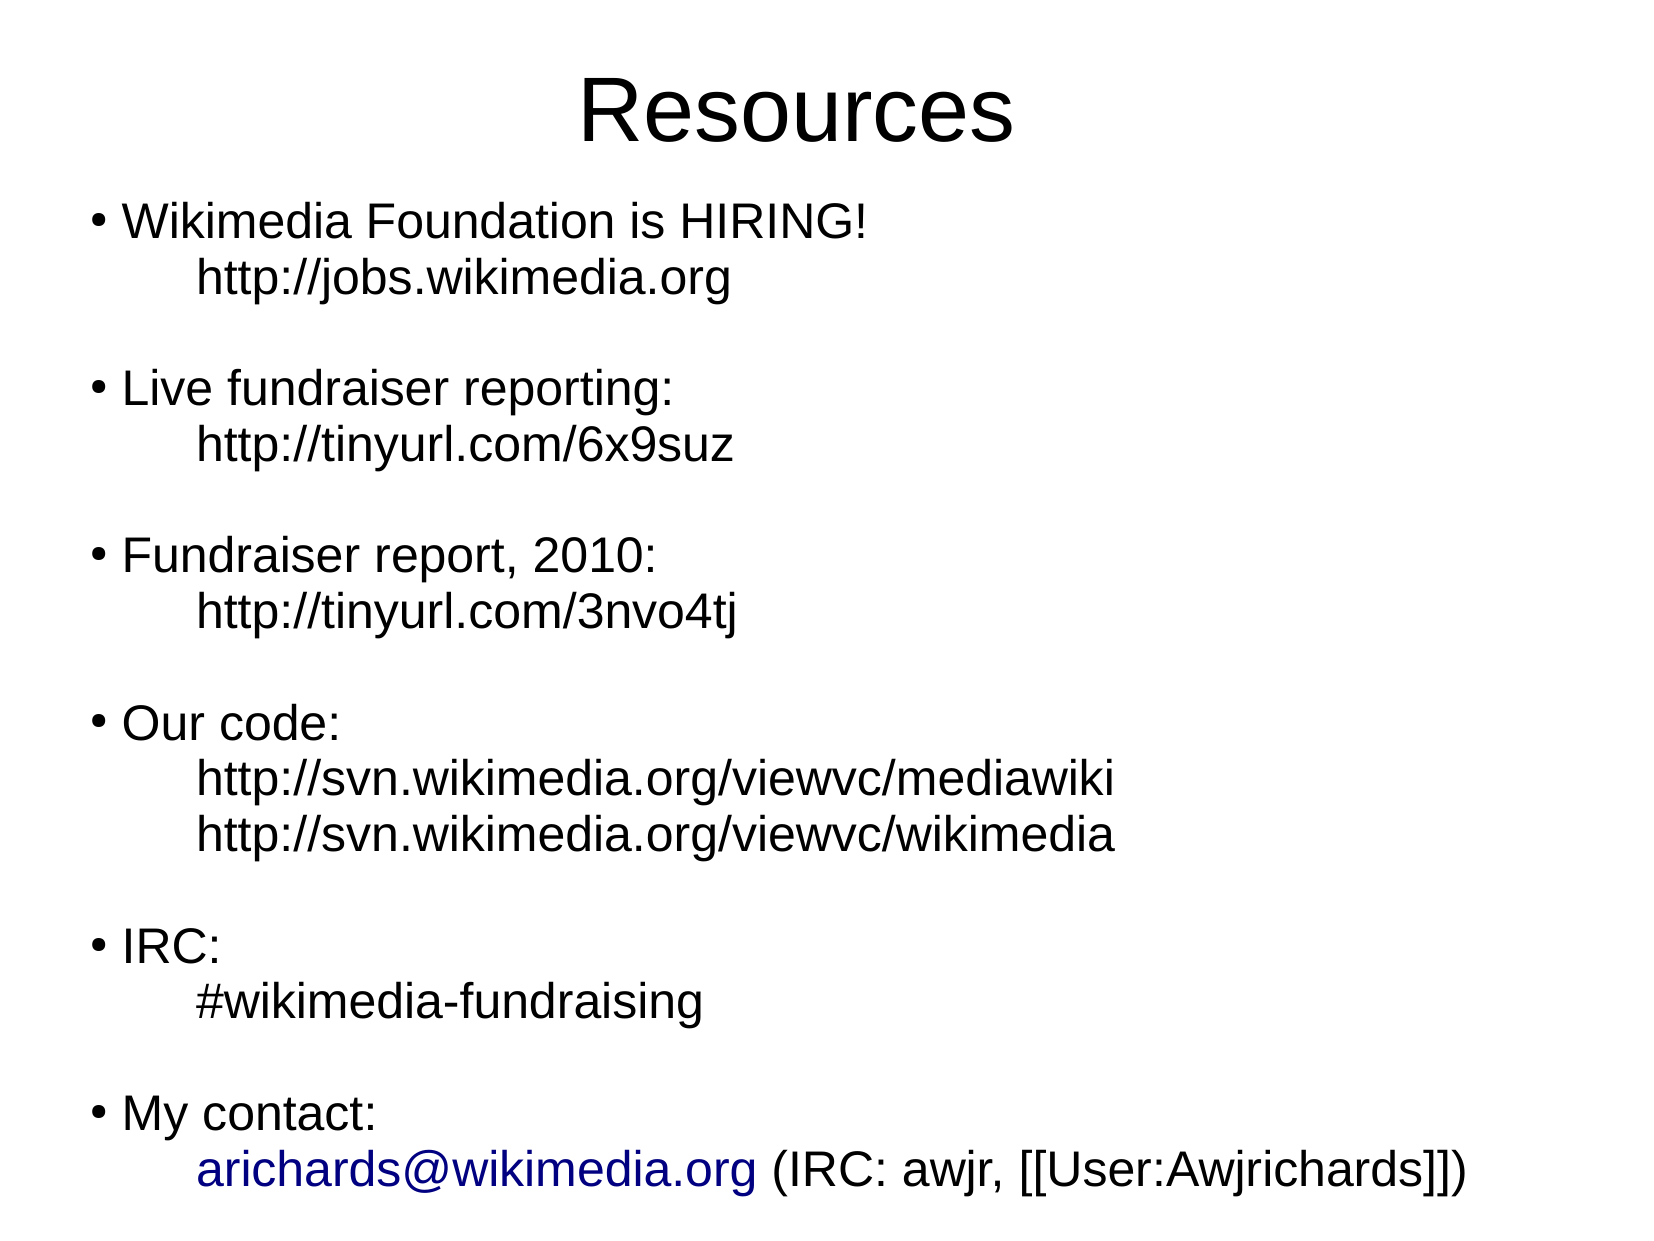

Resources
 Wikimedia Foundation is HIRING!
http://jobs.wikimedia.org
 Live fundraiser reporting:
http://tinyurl.com/6x9suz
 Fundraiser report, 2010:
http://tinyurl.com/3nvo4tj
 Our code:
http://svn.wikimedia.org/viewvc/mediawiki
http://svn.wikimedia.org/viewvc/wikimedia
 IRC:
#wikimedia-fundraising
 My contact:
arichards@wikimedia.org (IRC: awjr, [[User:Awjrichards]])